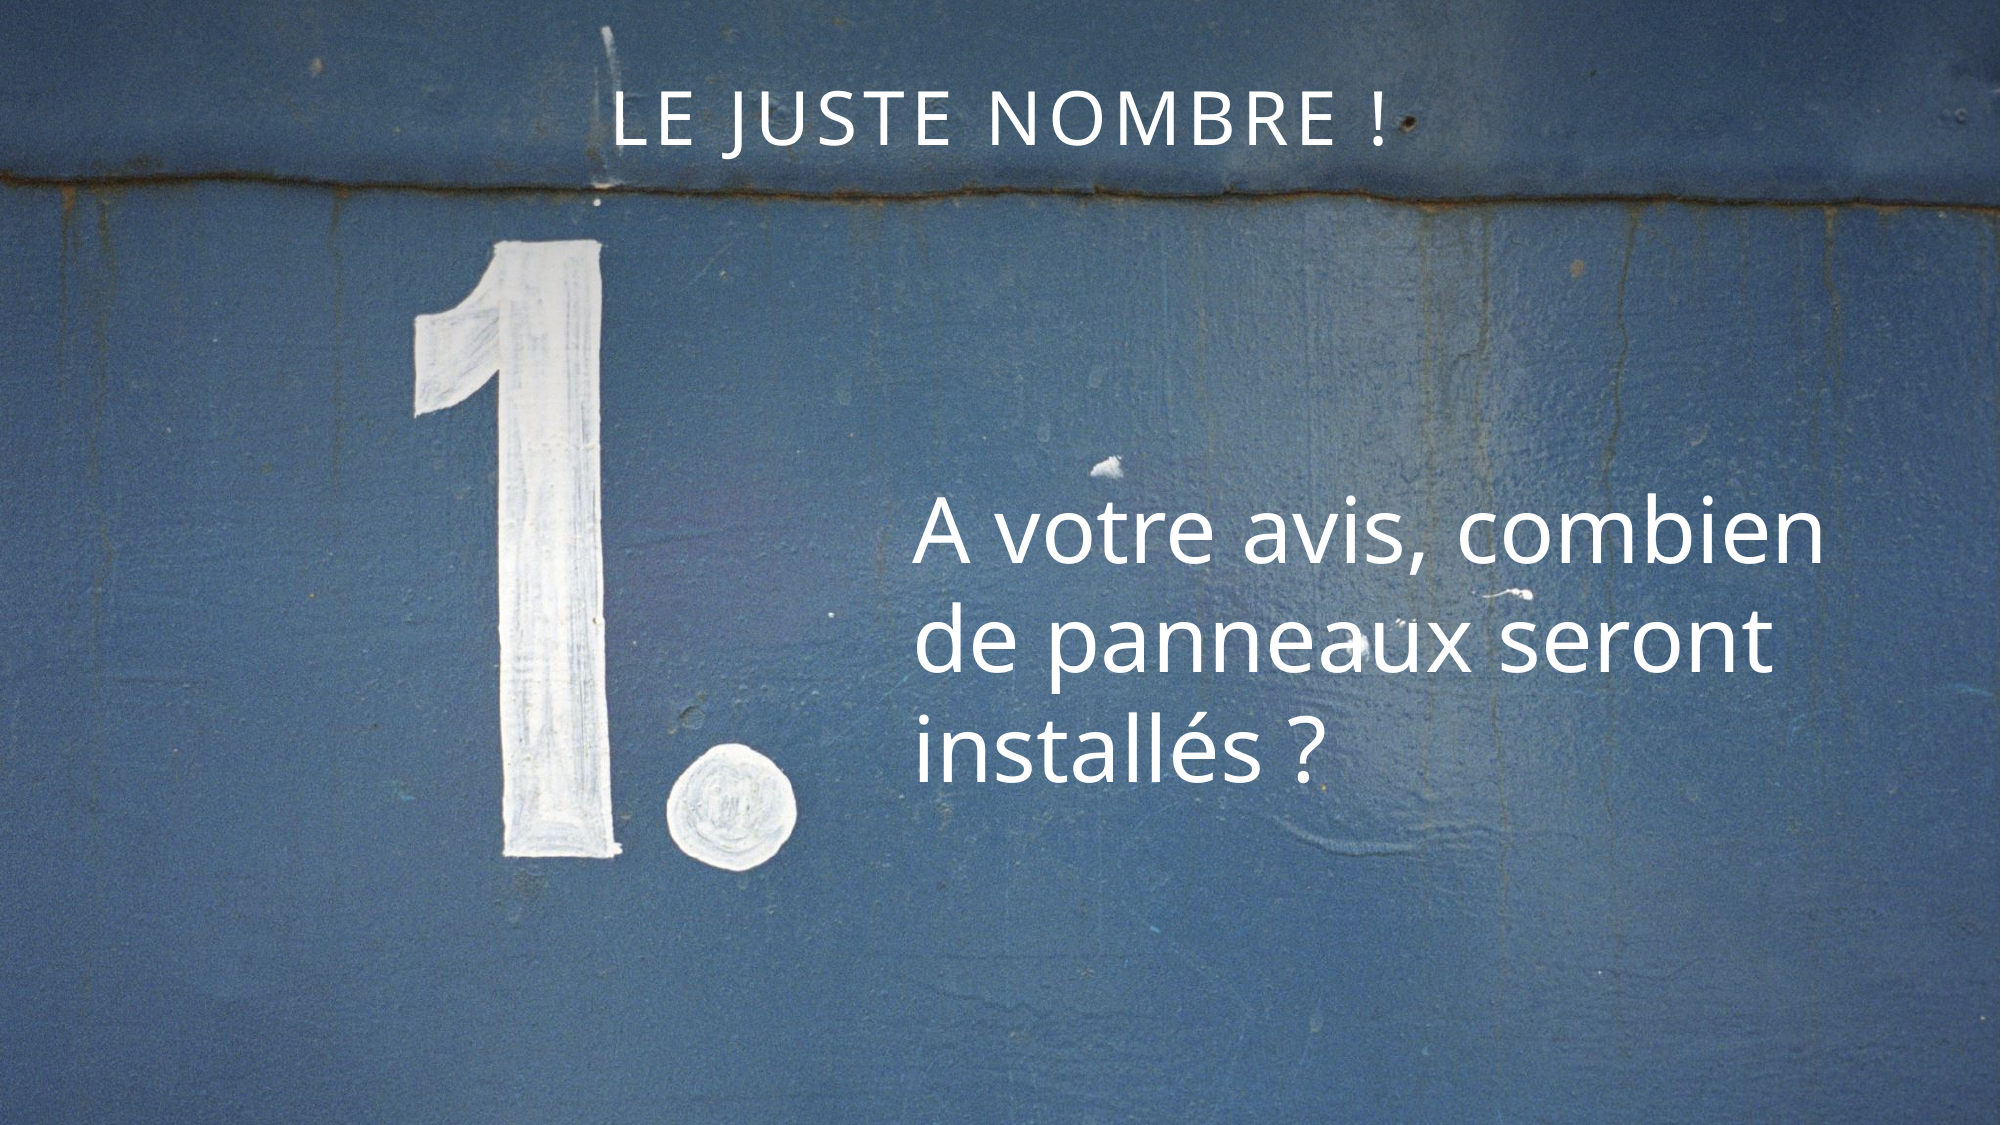

# Le juste nombre !
A votre avis, combien de panneaux seront installés ?